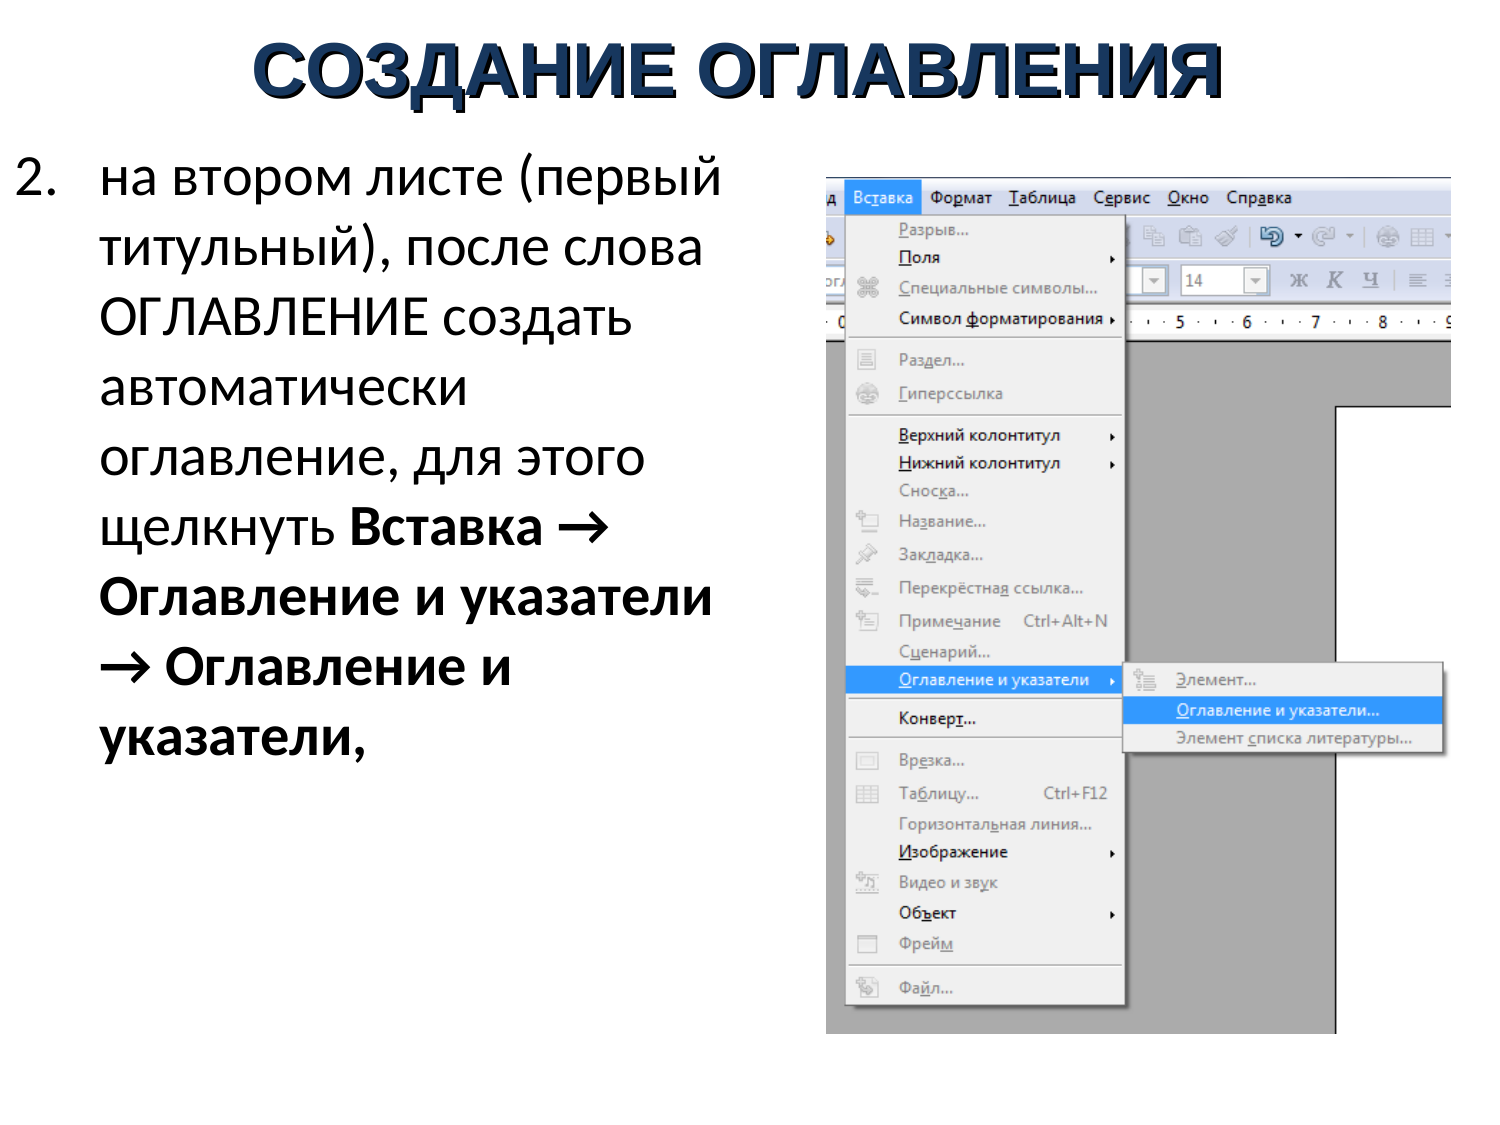

СОЗДАНИЕ ОГЛАВЛЕНИЯ
на втором листе (первый титульный), после слова ОГЛАВЛЕНИЕ создать автоматически оглавление, для этого щелкнуть Вставка → Оглавление и указатели → Оглавление и указатели,